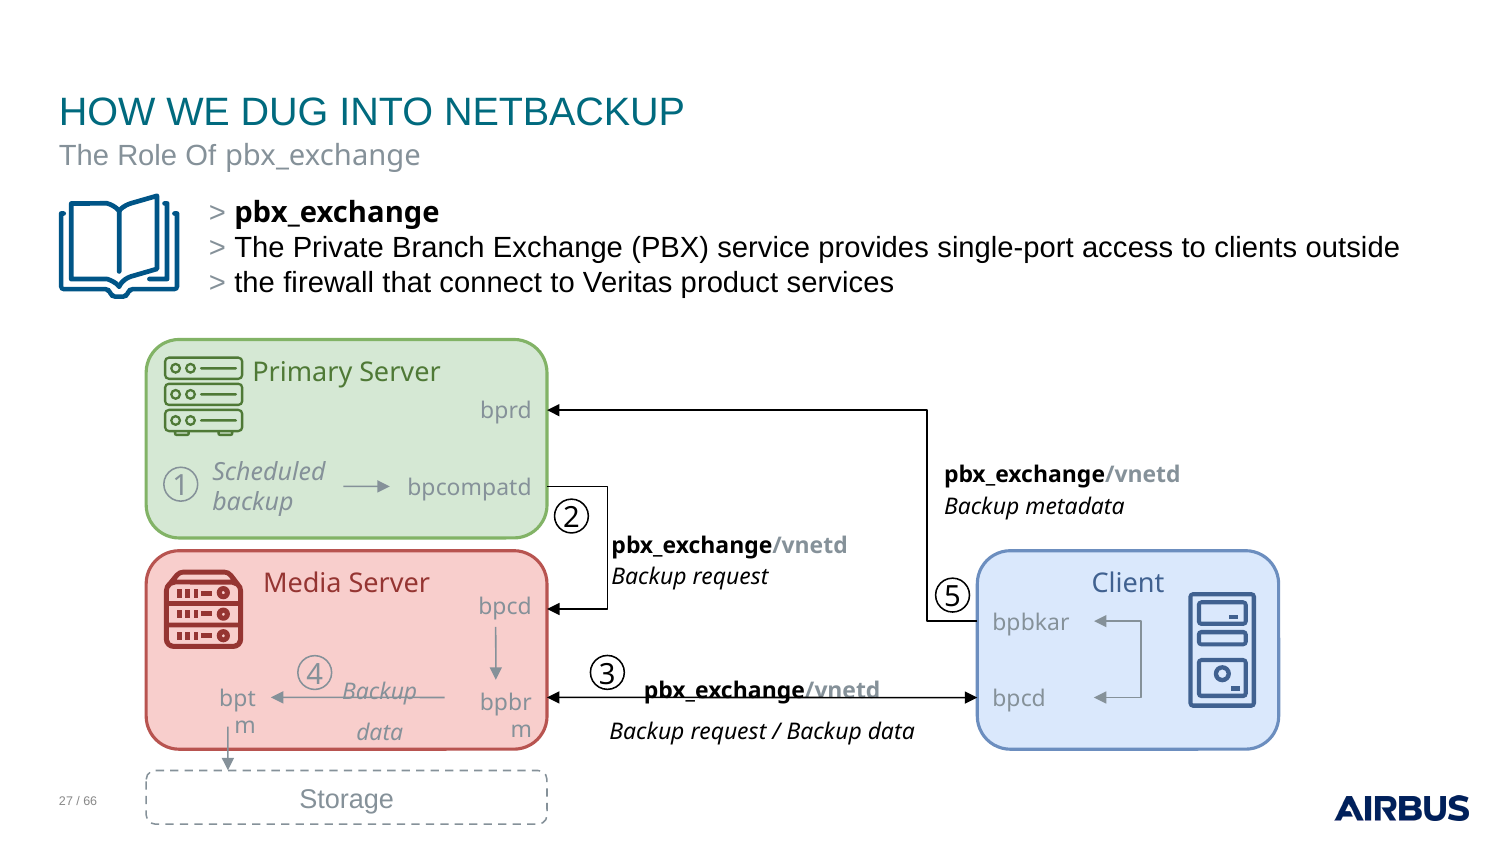

# HOW WE DUG INTO NETBACKUP The Role Of pbx_exchange
> pbx_exchange
> The Private Branch Exchange (PBX) service provides single-port access to clients outside
> the firewall that connect to Veritas product services
Primary Server
bprd
pbx_exchange/vnetd
Backup metadata
Scheduled backup
bpcompatd
1
2
pbx_exchange/vnetd
Backup request
Media Server
Client
5
bpcd
bpbkar
pbx_exchange/vnetd
Backup request / Backup data
Backup
data
3
4
bptm
bpcd
bpbrm
Storage